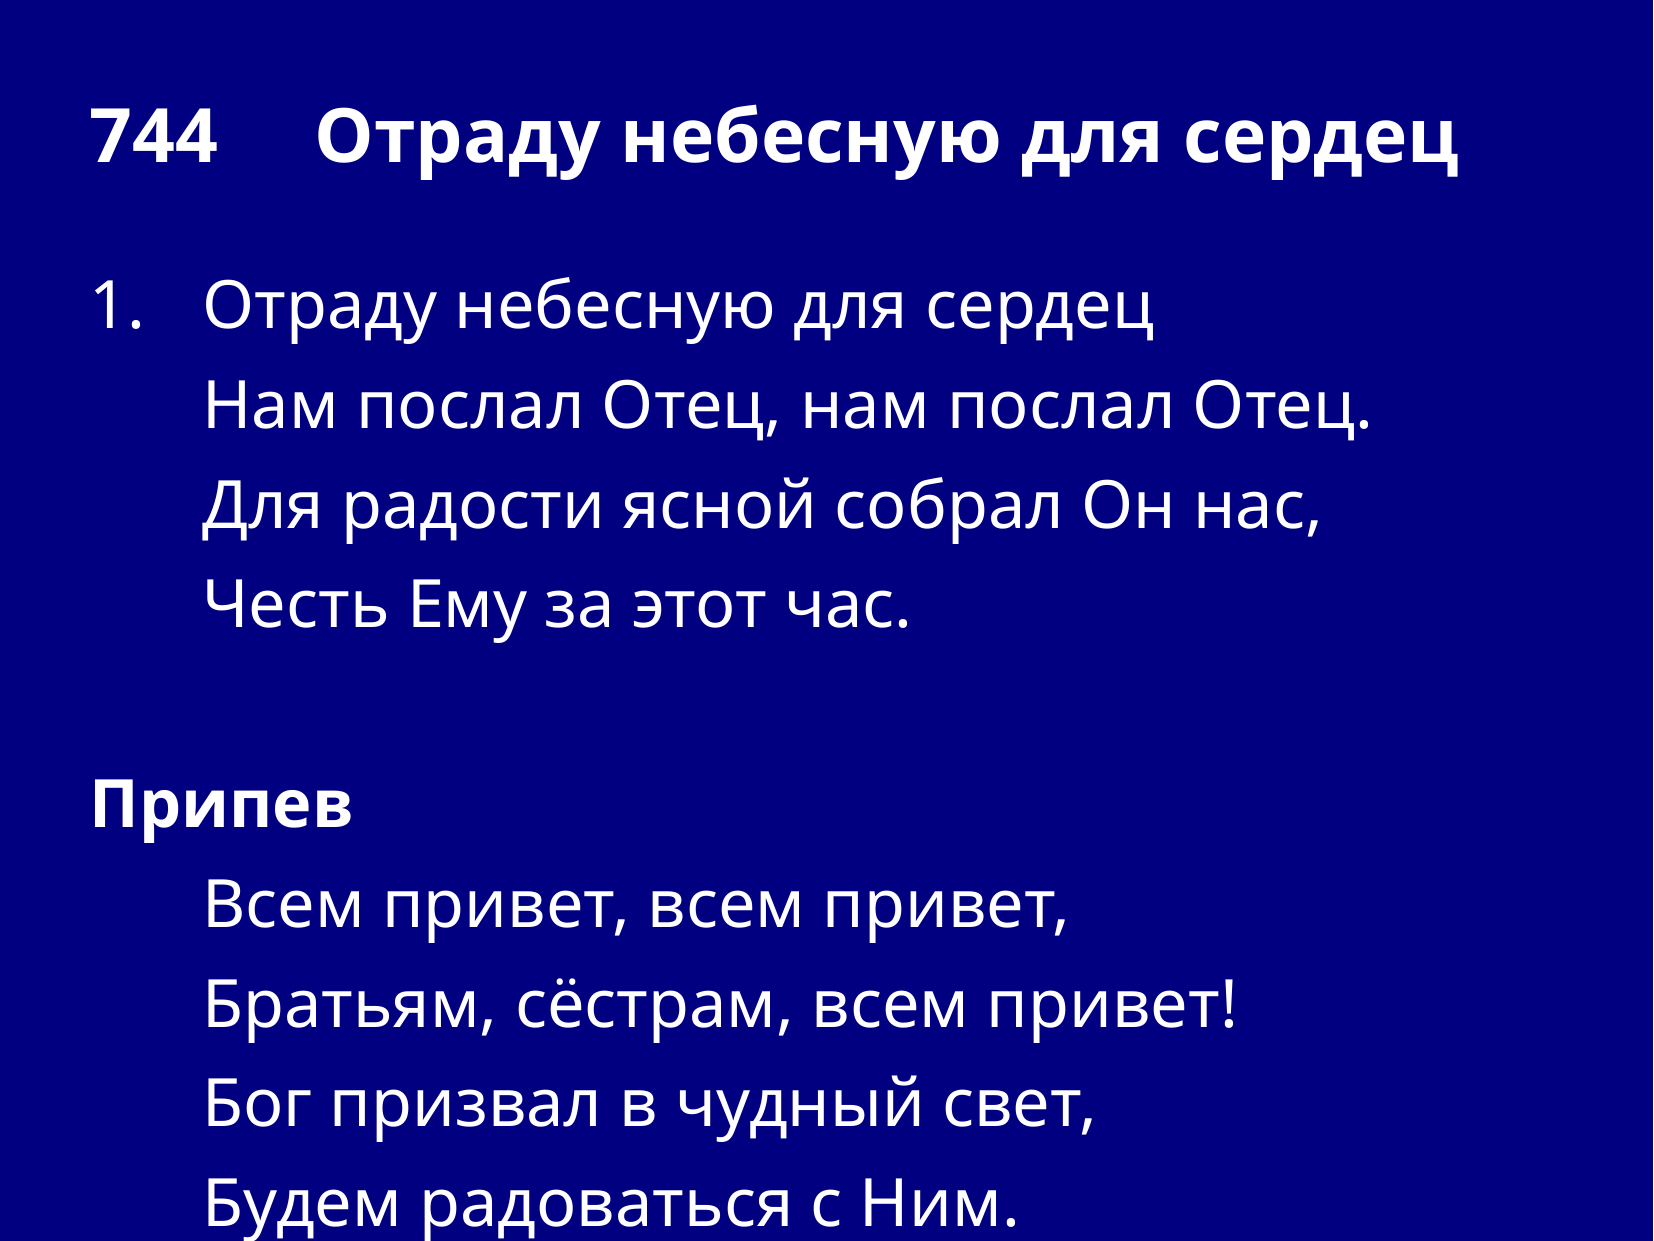

744	Отраду небесную для сердец
1.	Отраду небесную для сердец
	Нам послал Отец, нам послал Отец.
	Для радости ясной собрал Он нас,
	Честь Ему за этот час.
Припев
	Всем привет, всем привет,
	Братьям, сёстрам, всем привет!
	Бог призвал в чудный свет,
	Будем радоваться с Ним.